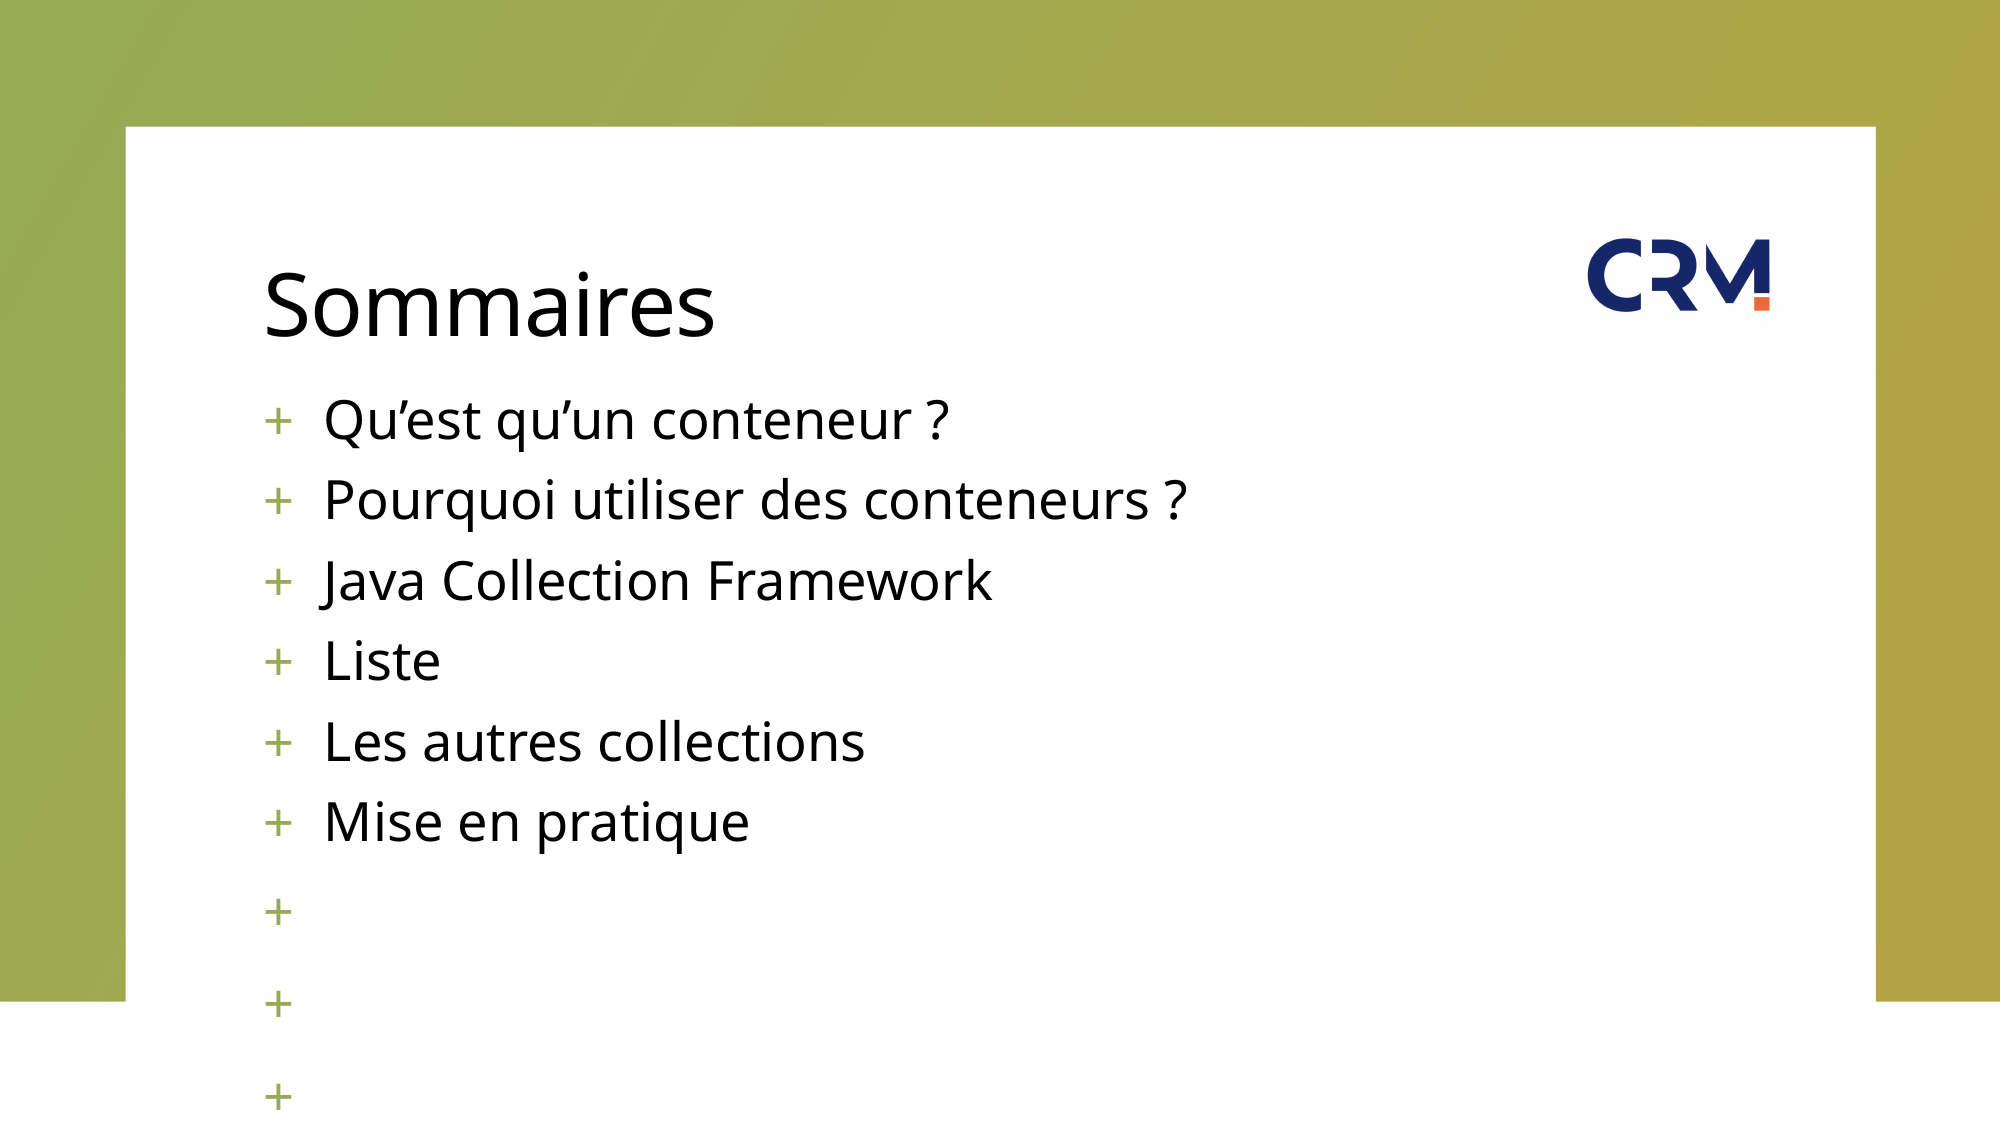

# Sommaires
Qu’est qu’un conteneur ?
Pourquoi utiliser des conteneurs ?
Java Collection Framework
Liste
Les autres collections
Mise en pratique